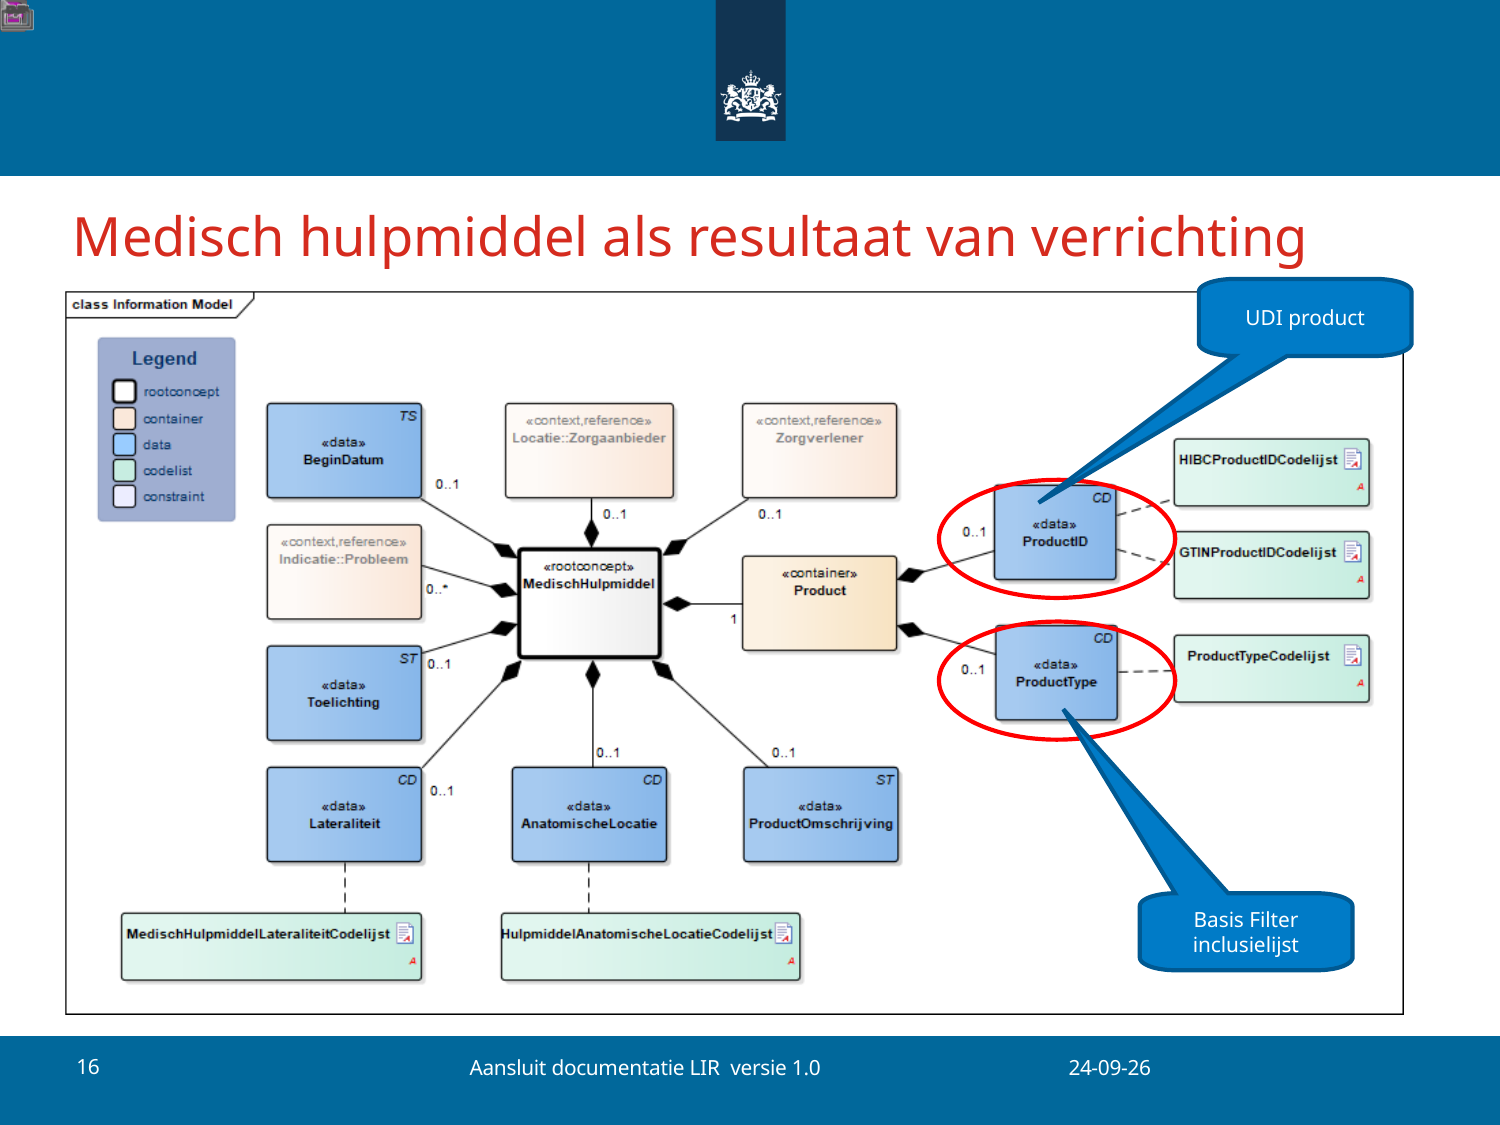

# Medisch hulpmiddel als resultaat van verrichting
UDI product
Basis Filter
inclusielijst
Aansluit documentatie LIR versie 1.0